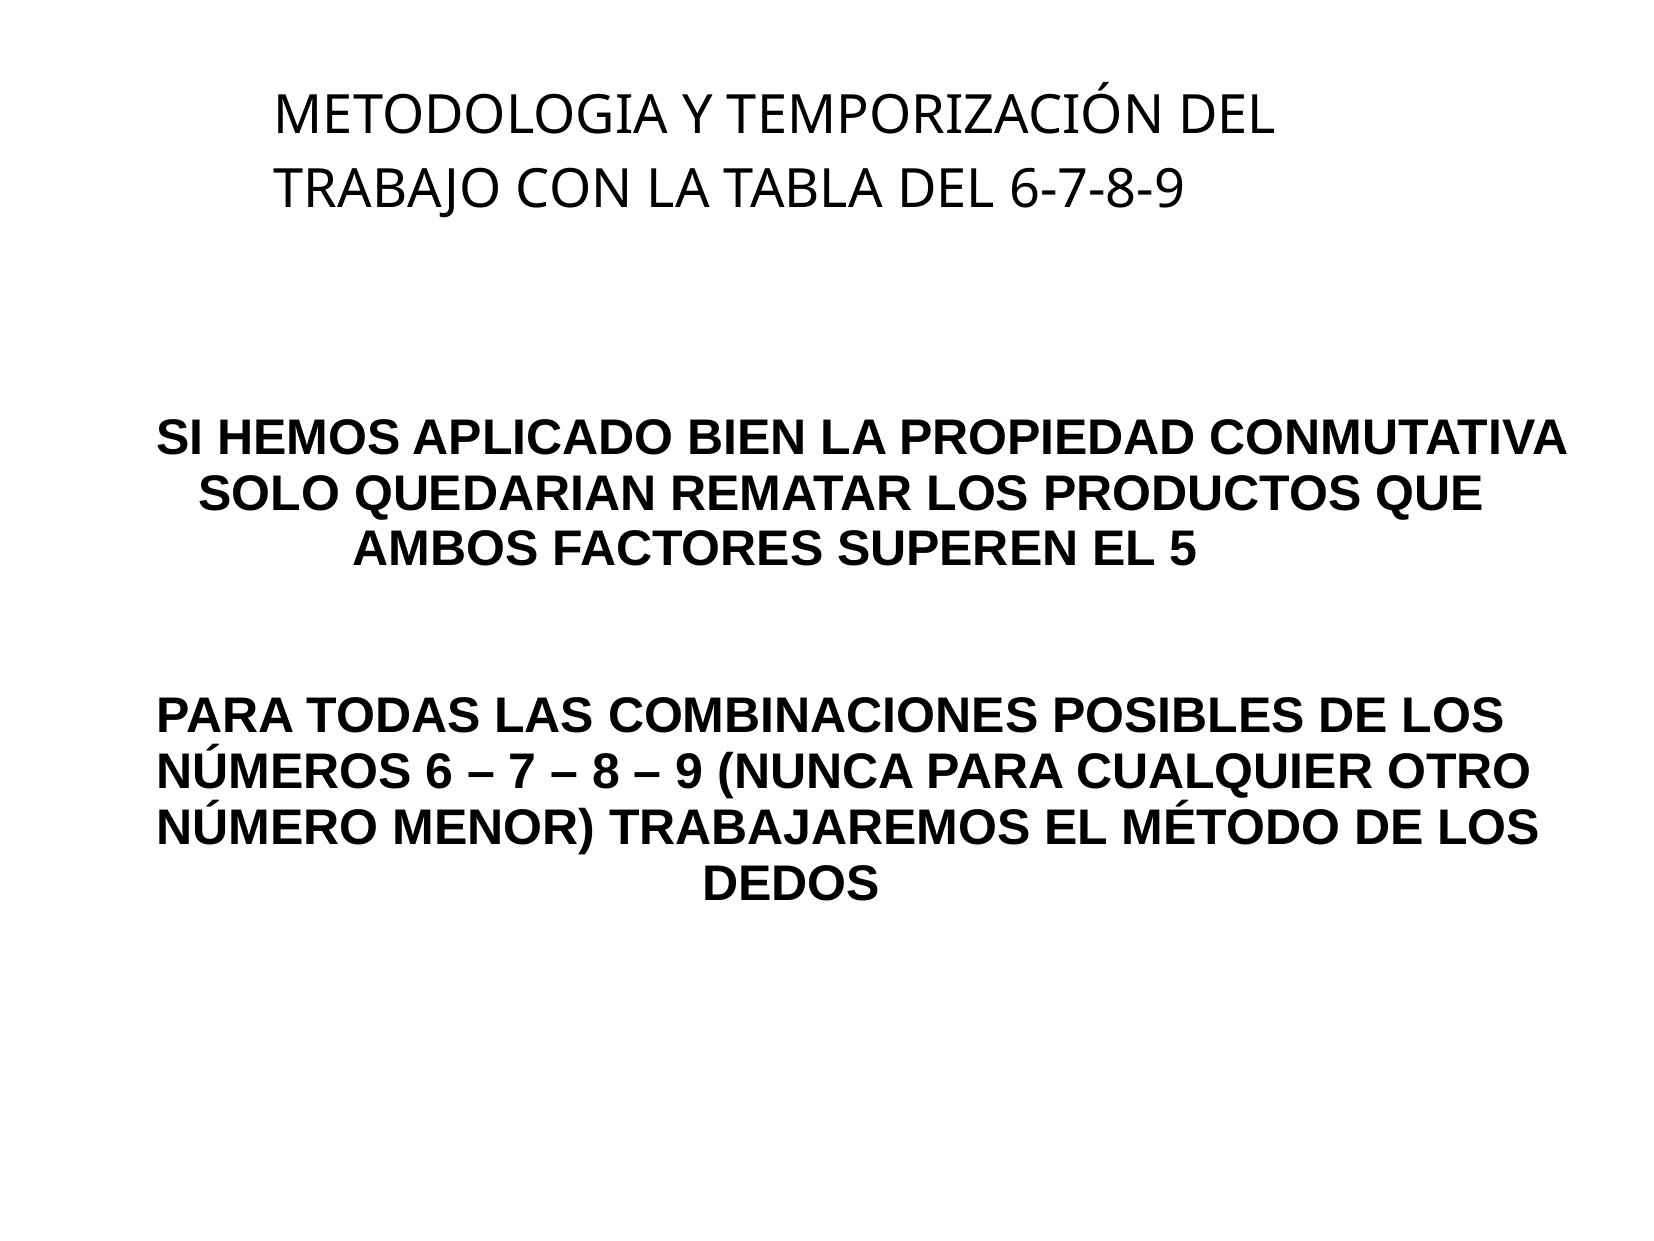

METODOLOGIA Y TEMPORIZACIÓN DEL
 TRABAJO CON LA TABLA DEL 6-7-8-9
SI HEMOS APLICADO BIEN LA PROPIEDAD CONMUTATIVA
 SOLO QUEDARIAN REMATAR LOS PRODUCTOS QUE
 AMBOS FACTORES SUPEREN EL 5
PARA TODAS LAS COMBINACIONES POSIBLES DE LOS
NÚMEROS 6 – 7 – 8 – 9 (NUNCA PARA CUALQUIER OTRO
NÚMERO MENOR) TRABAJAREMOS EL MÉTODO DE LOS
 DEDOS